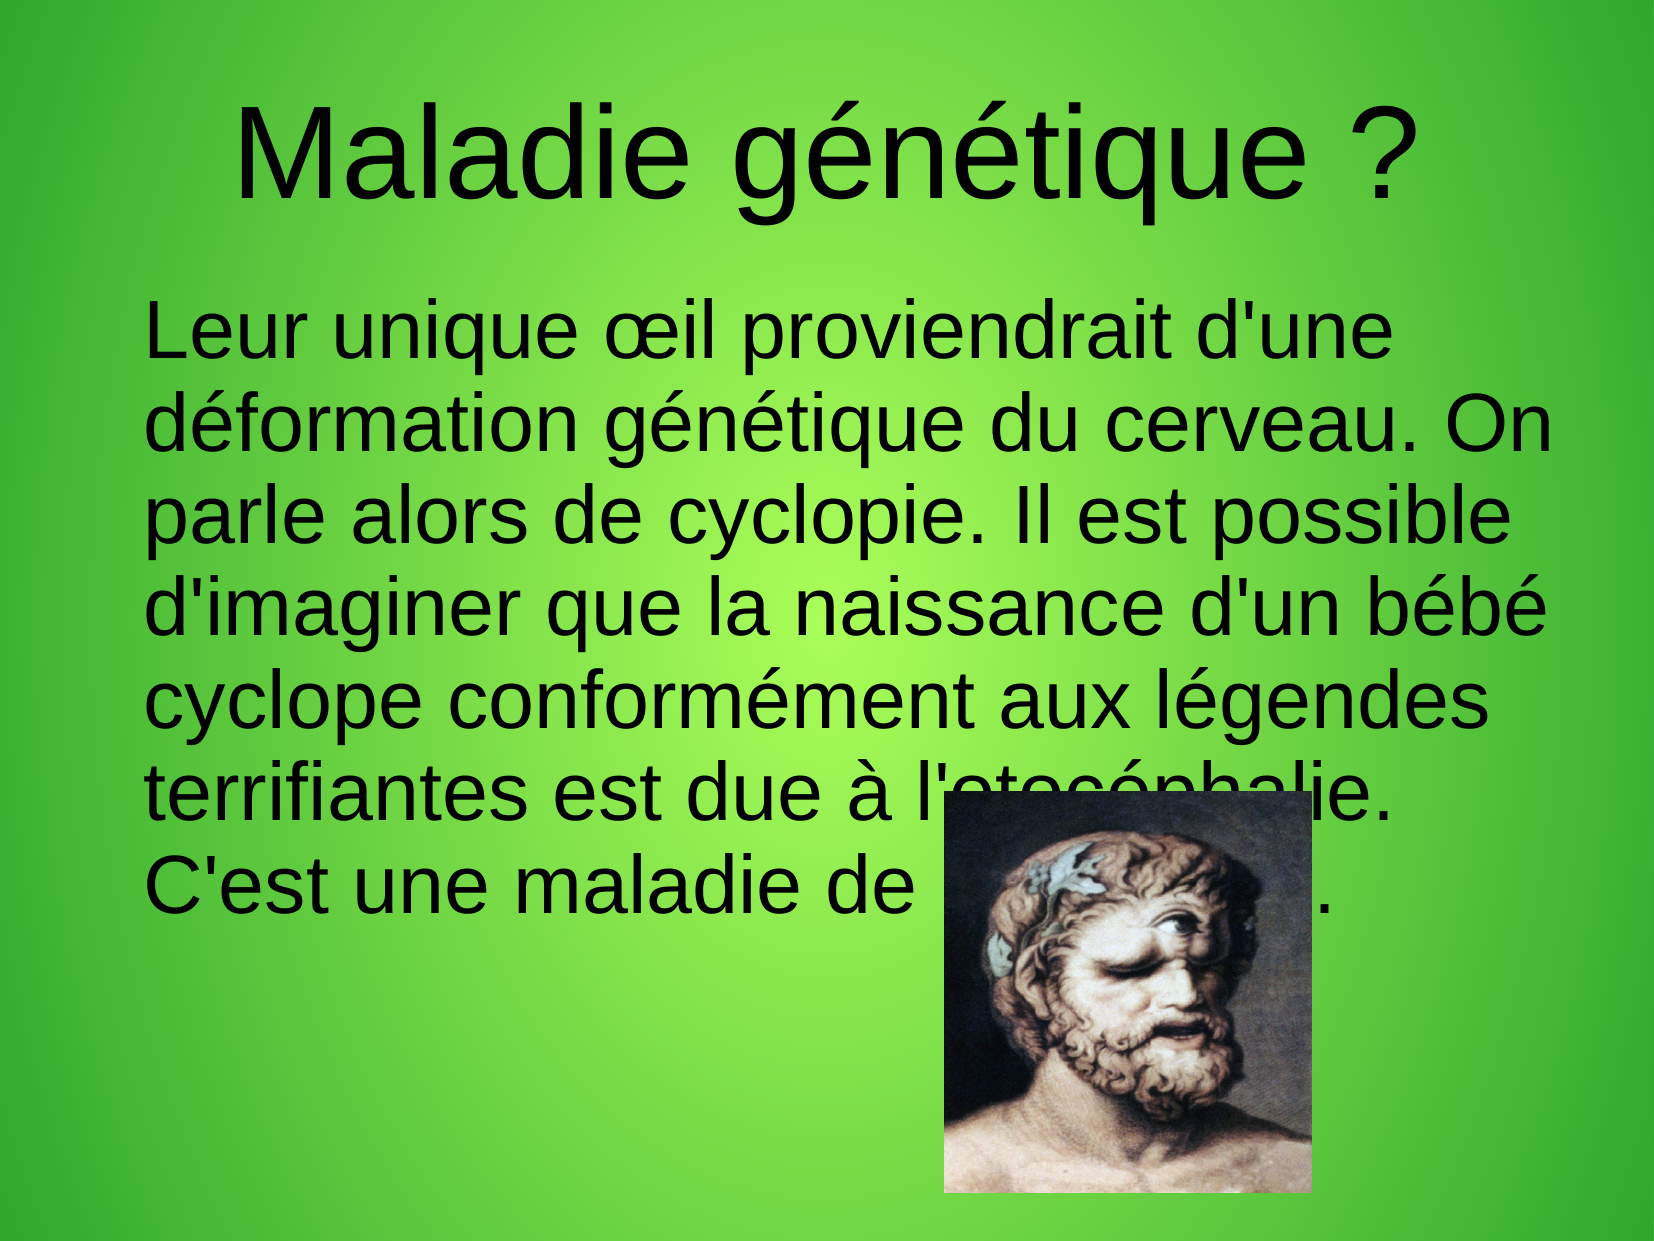

# Maladie génétique ?
Leur unique œil proviendrait d'une déformation génétique du cerveau. On parle alors de cyclopie. Il est possible d'imaginer que la naissance d'un bébé cyclope conformément aux légendes terrifiantes est due à l'otocéphalie. C'est une maladie de naissance.